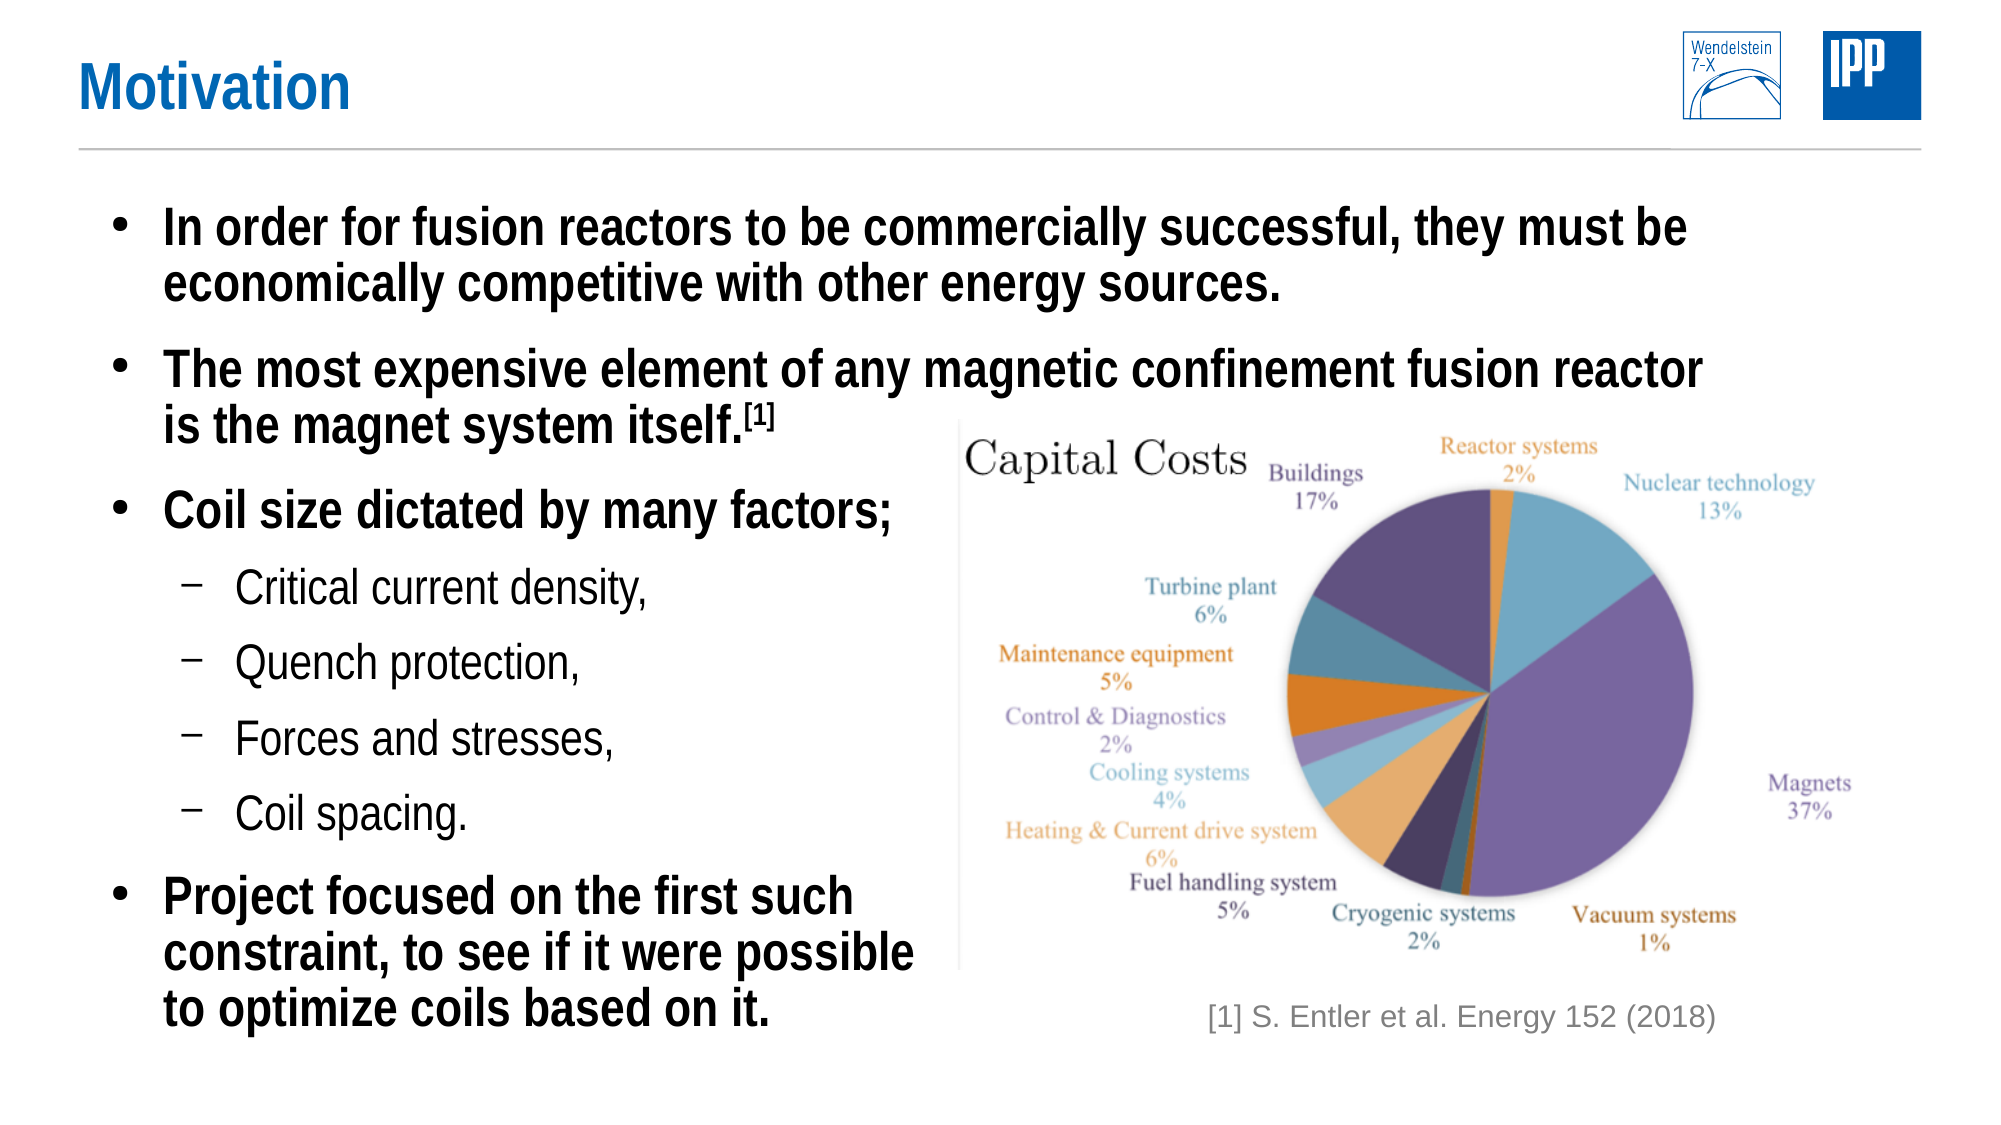

# Motivation
In order for fusion reactors to be commercially successful, they must be economically competitive with other energy sources.
The most expensive element of any magnetic confinement fusion reactor
is the magnet system itself.[1]
Coil size dictated by many factors;
Critical current density,
Quench protection,
Forces and stresses,
Coil spacing.
Project focused on the first such
constraint, to see if it were possible
to optimize coils based on it.
[1] S. Entler et al. Energy 152 (2018)